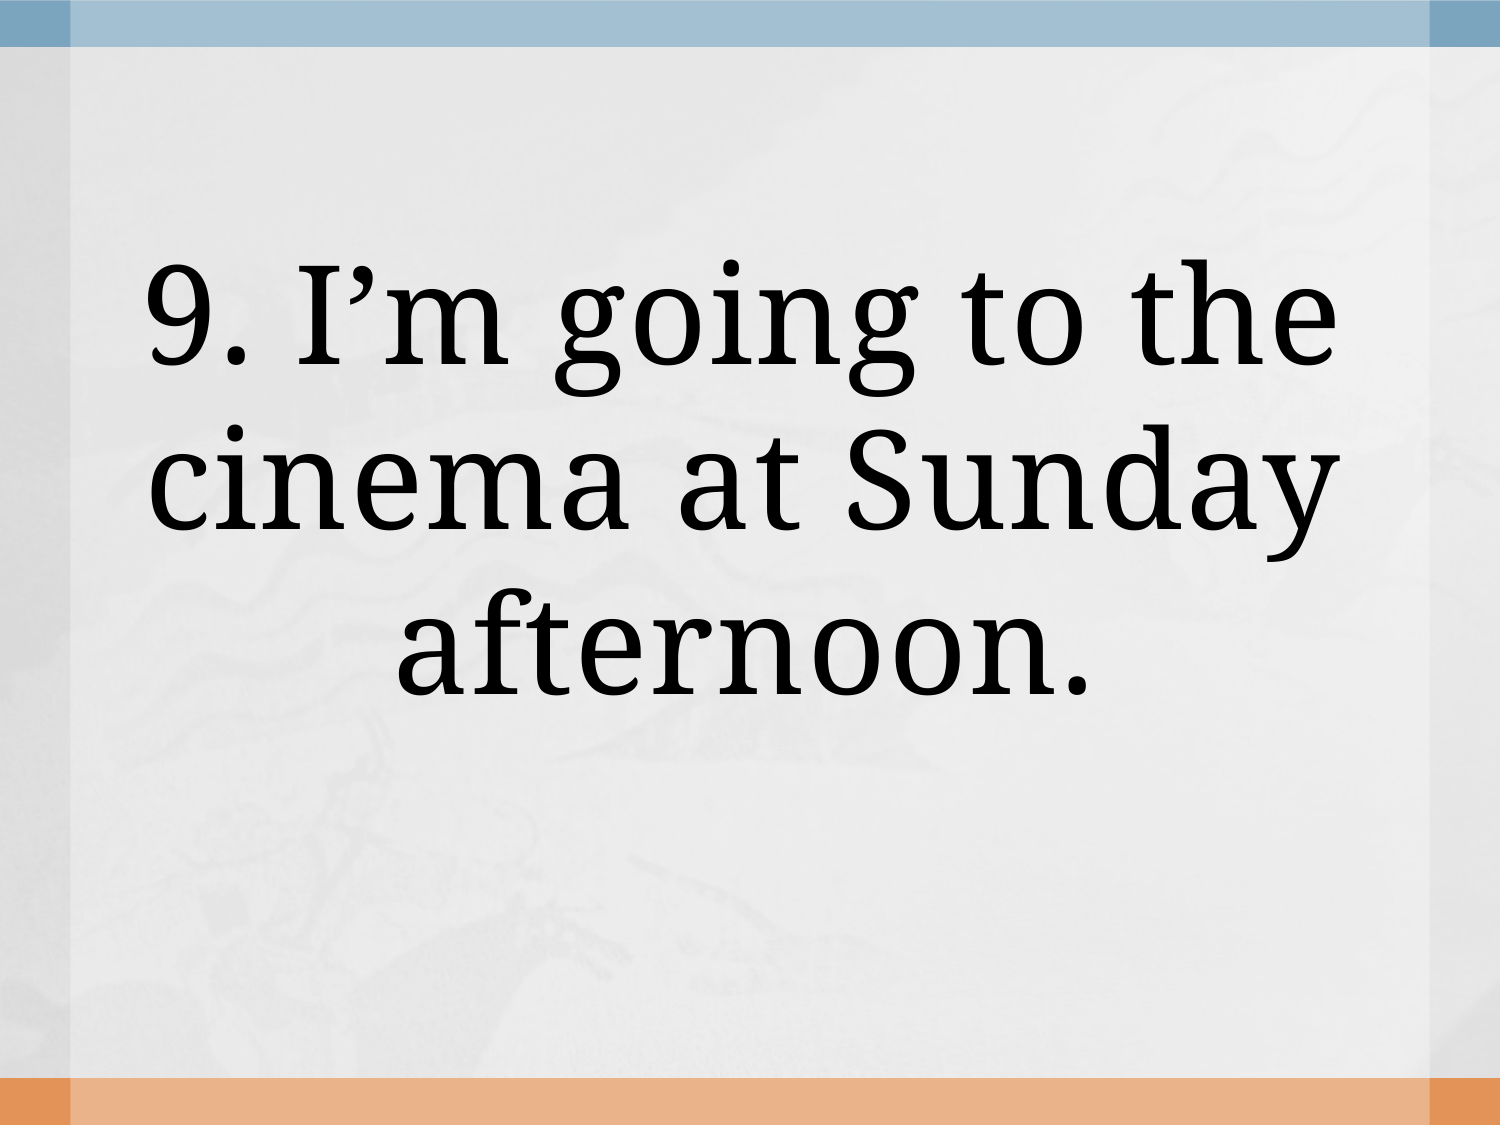

# 9. I’m going to the cinema at Sunday afternoon.